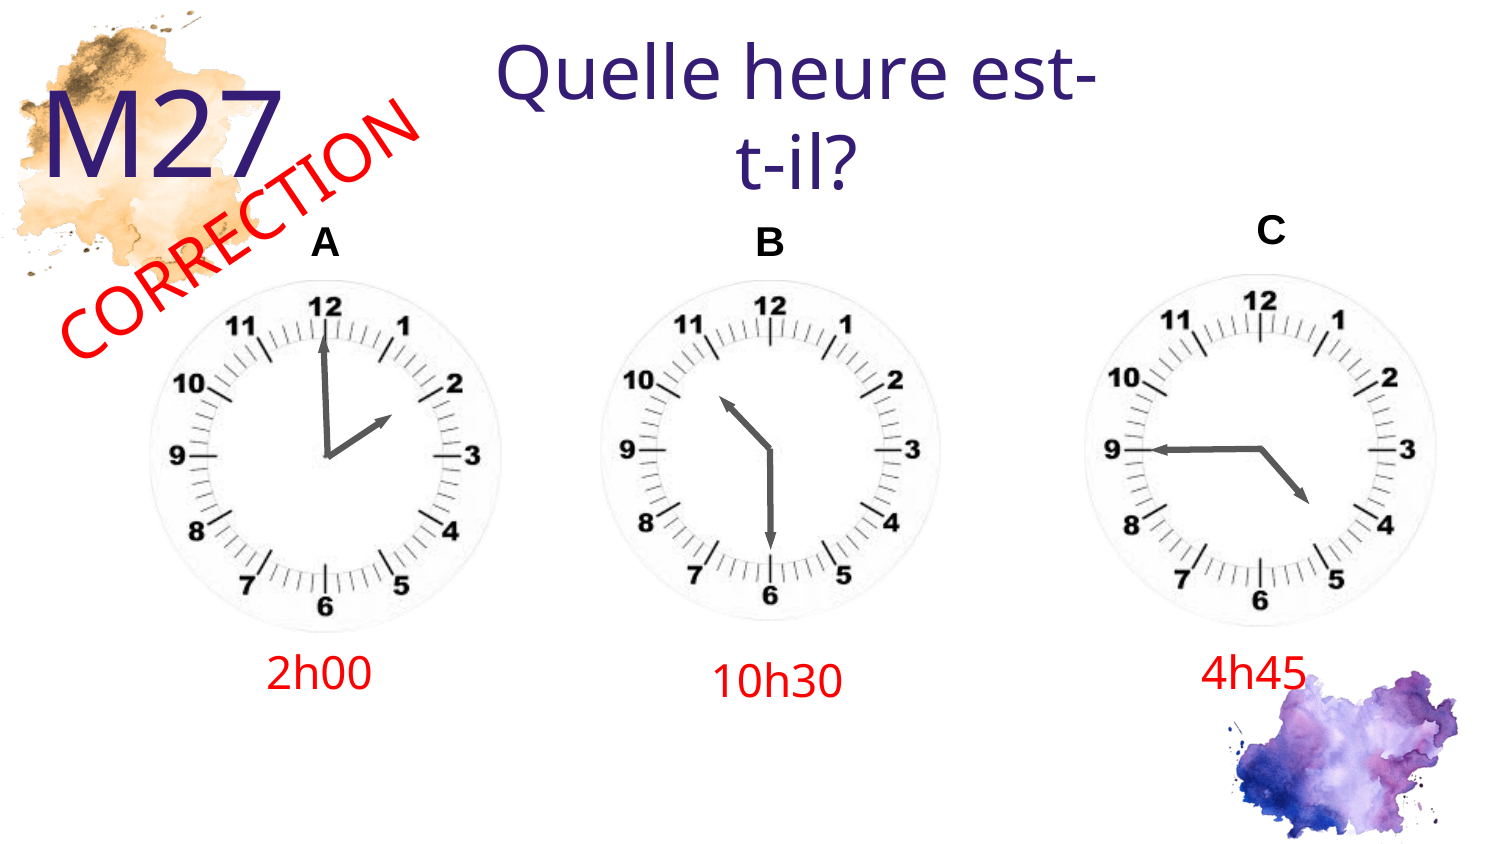

Quelle heure est-t-il?
M27
CORRECTION
C
A
B
2h00
 10h30
4h45